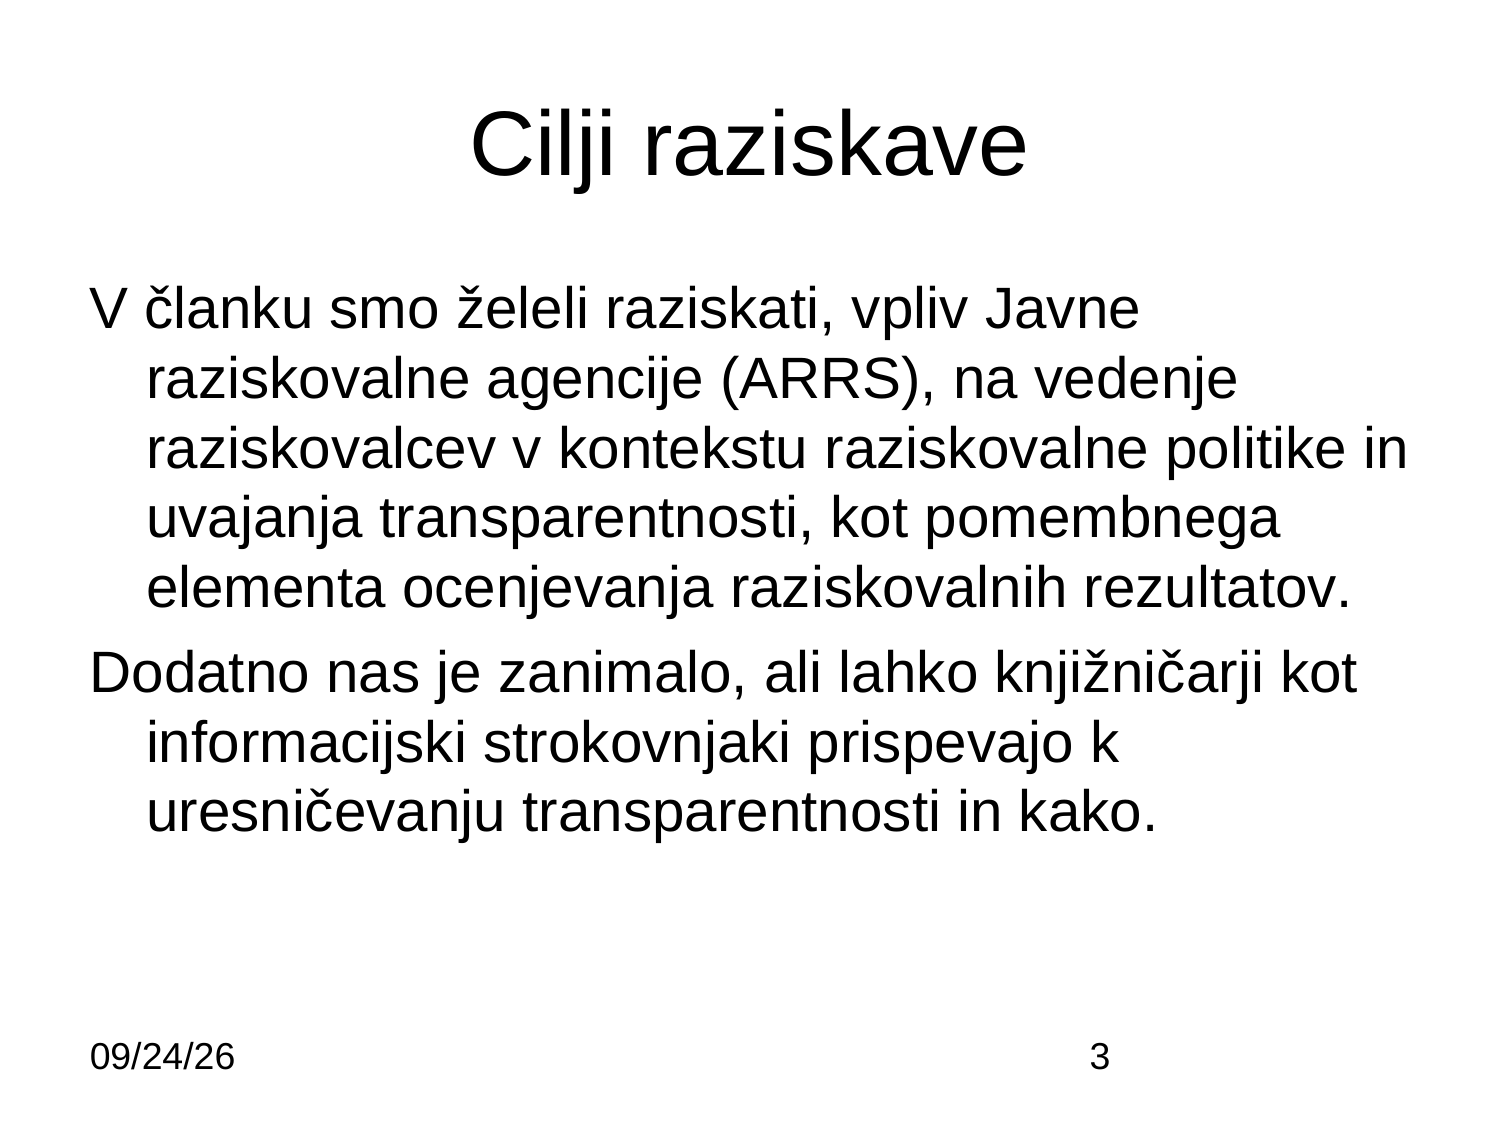

# Cilji raziskave
V članku smo želeli raziskati, vpliv Javne raziskovalne agencije (ARRS), na vedenje raziskovalcev v kontekstu raziskovalne politike in uvajanja transparentnosti, kot pomembnega elementa ocenjevanja raziskovalnih rezultatov.
Dodatno nas je zanimalo, ali lahko knjižničarji kot informacijski strokovnjaki prispevajo k uresničevanju transparentnosti in kako.
3